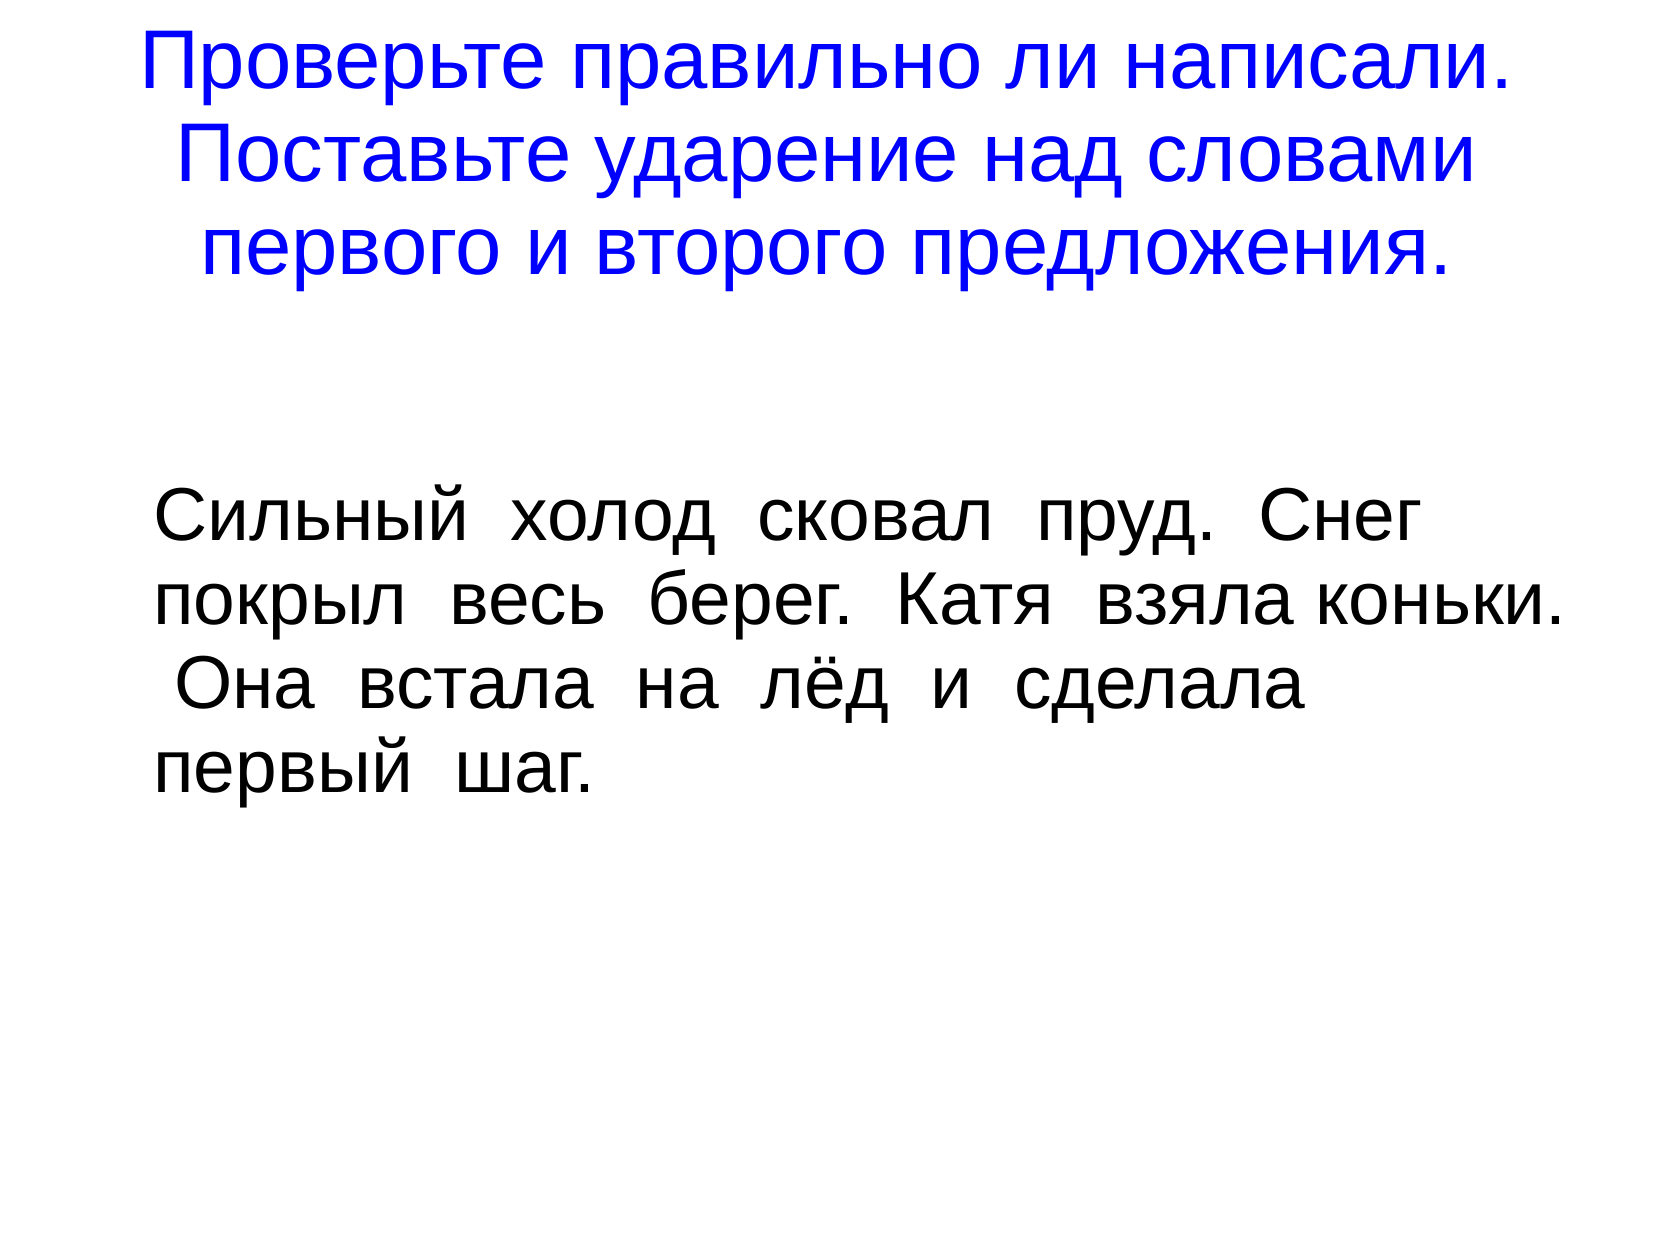

# Проверьте правильно ли написали. Поставьте ударение над словами первого и второго предложения.
Сильный холод сковал пруд. Снег покрыл весь берег. Катя взяла коньки. Она встала на лёд и сделала первый шаг.